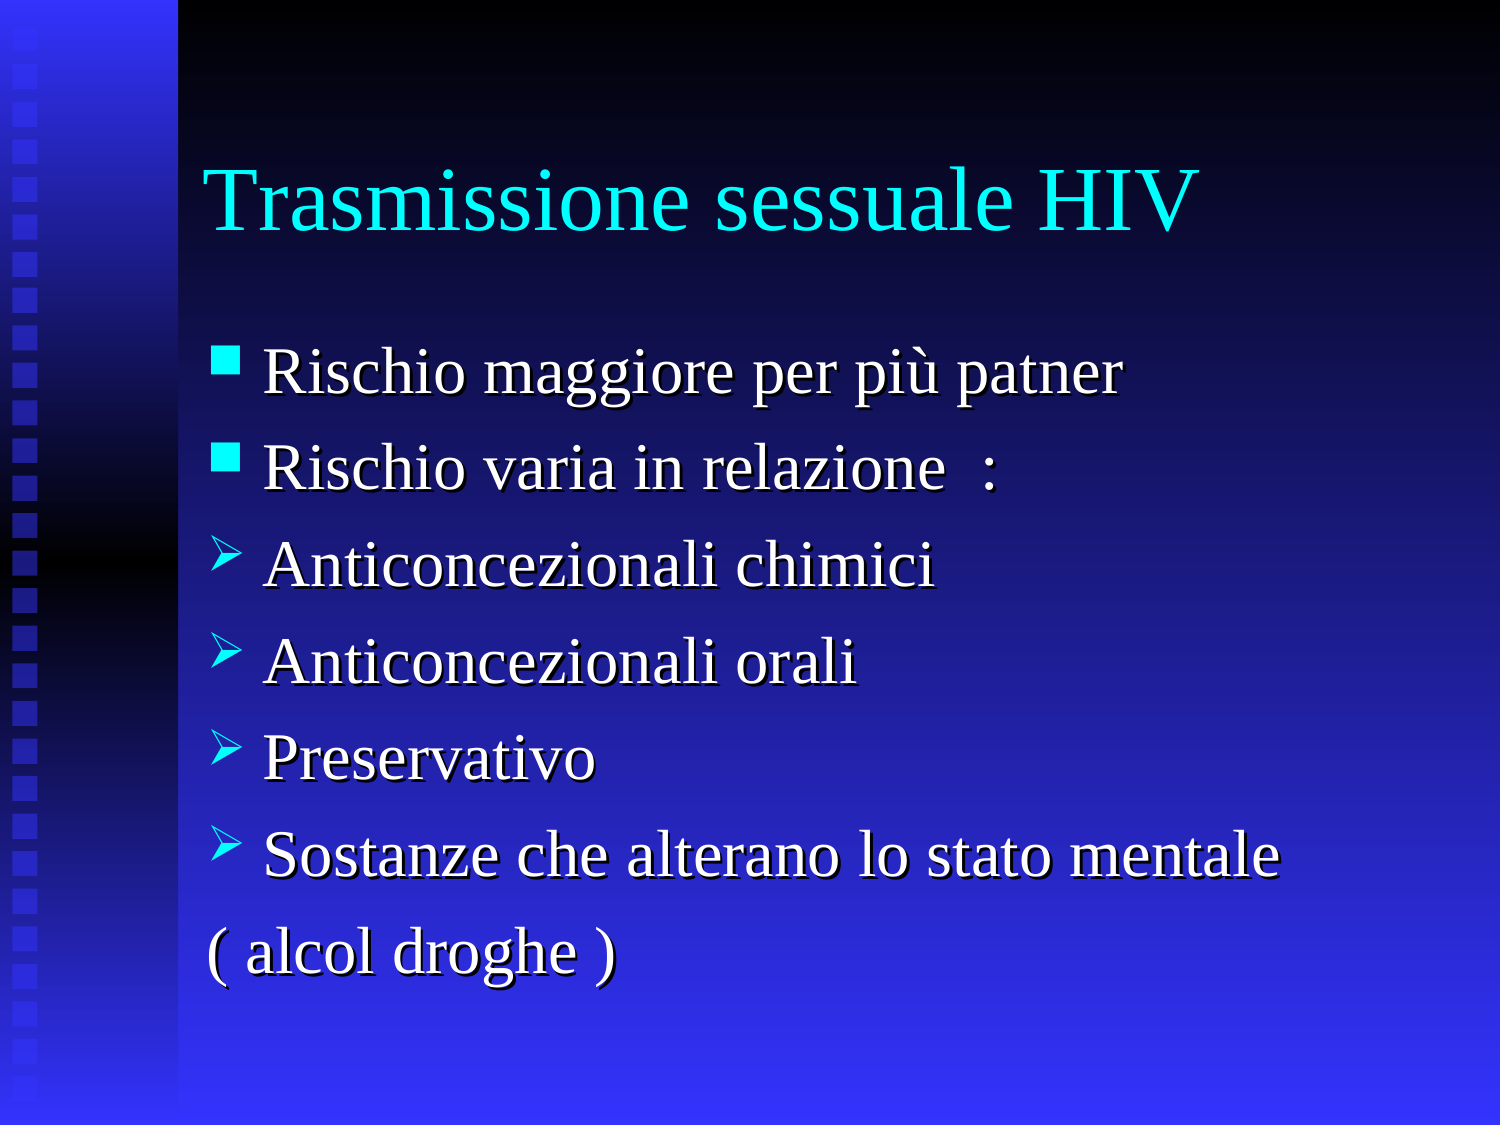

Trasmissione sessuale HIV
Rischio maggiore per più patner
Rischio varia in relazione :
Anticoncezionali chimici
Anticoncezionali orali
Preservativo
Sostanze che alterano lo stato mentale
( alcol droghe )